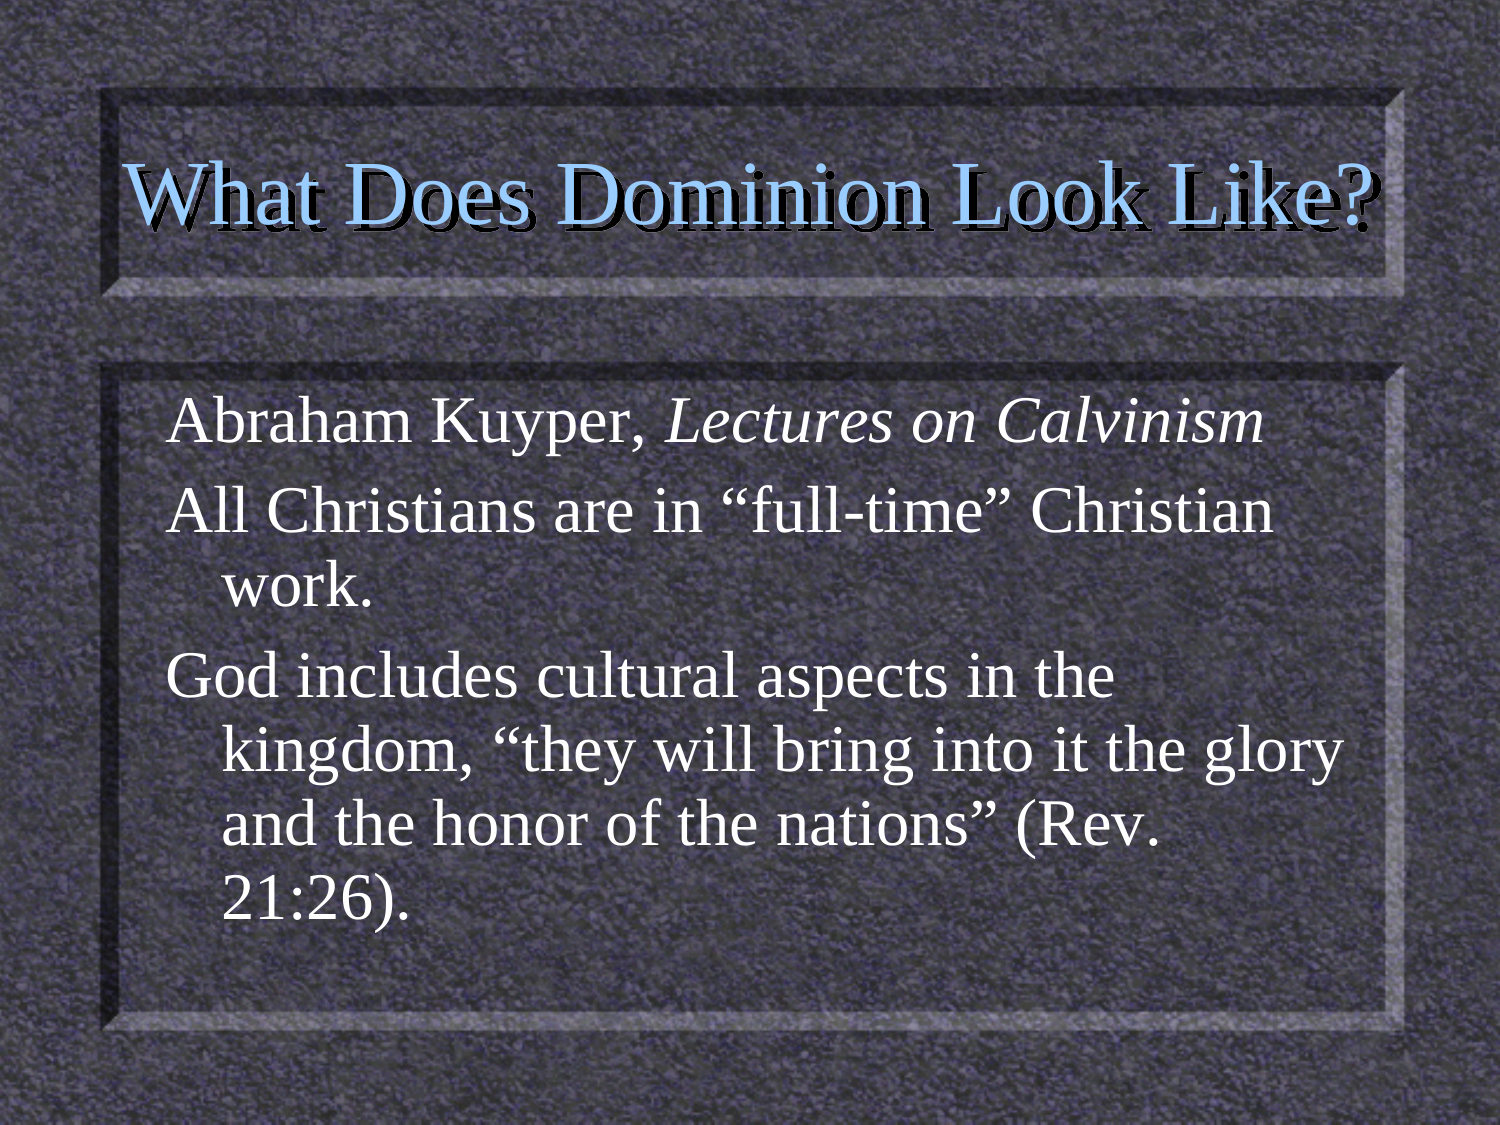

# What Does Dominion Look Like?
Abraham Kuyper, Lectures on Calvinism
All Christians are in “full-time” Christian work.
God includes cultural aspects in the kingdom, “they will bring into it the glory and the honor of the nations” (Rev. 21:26).